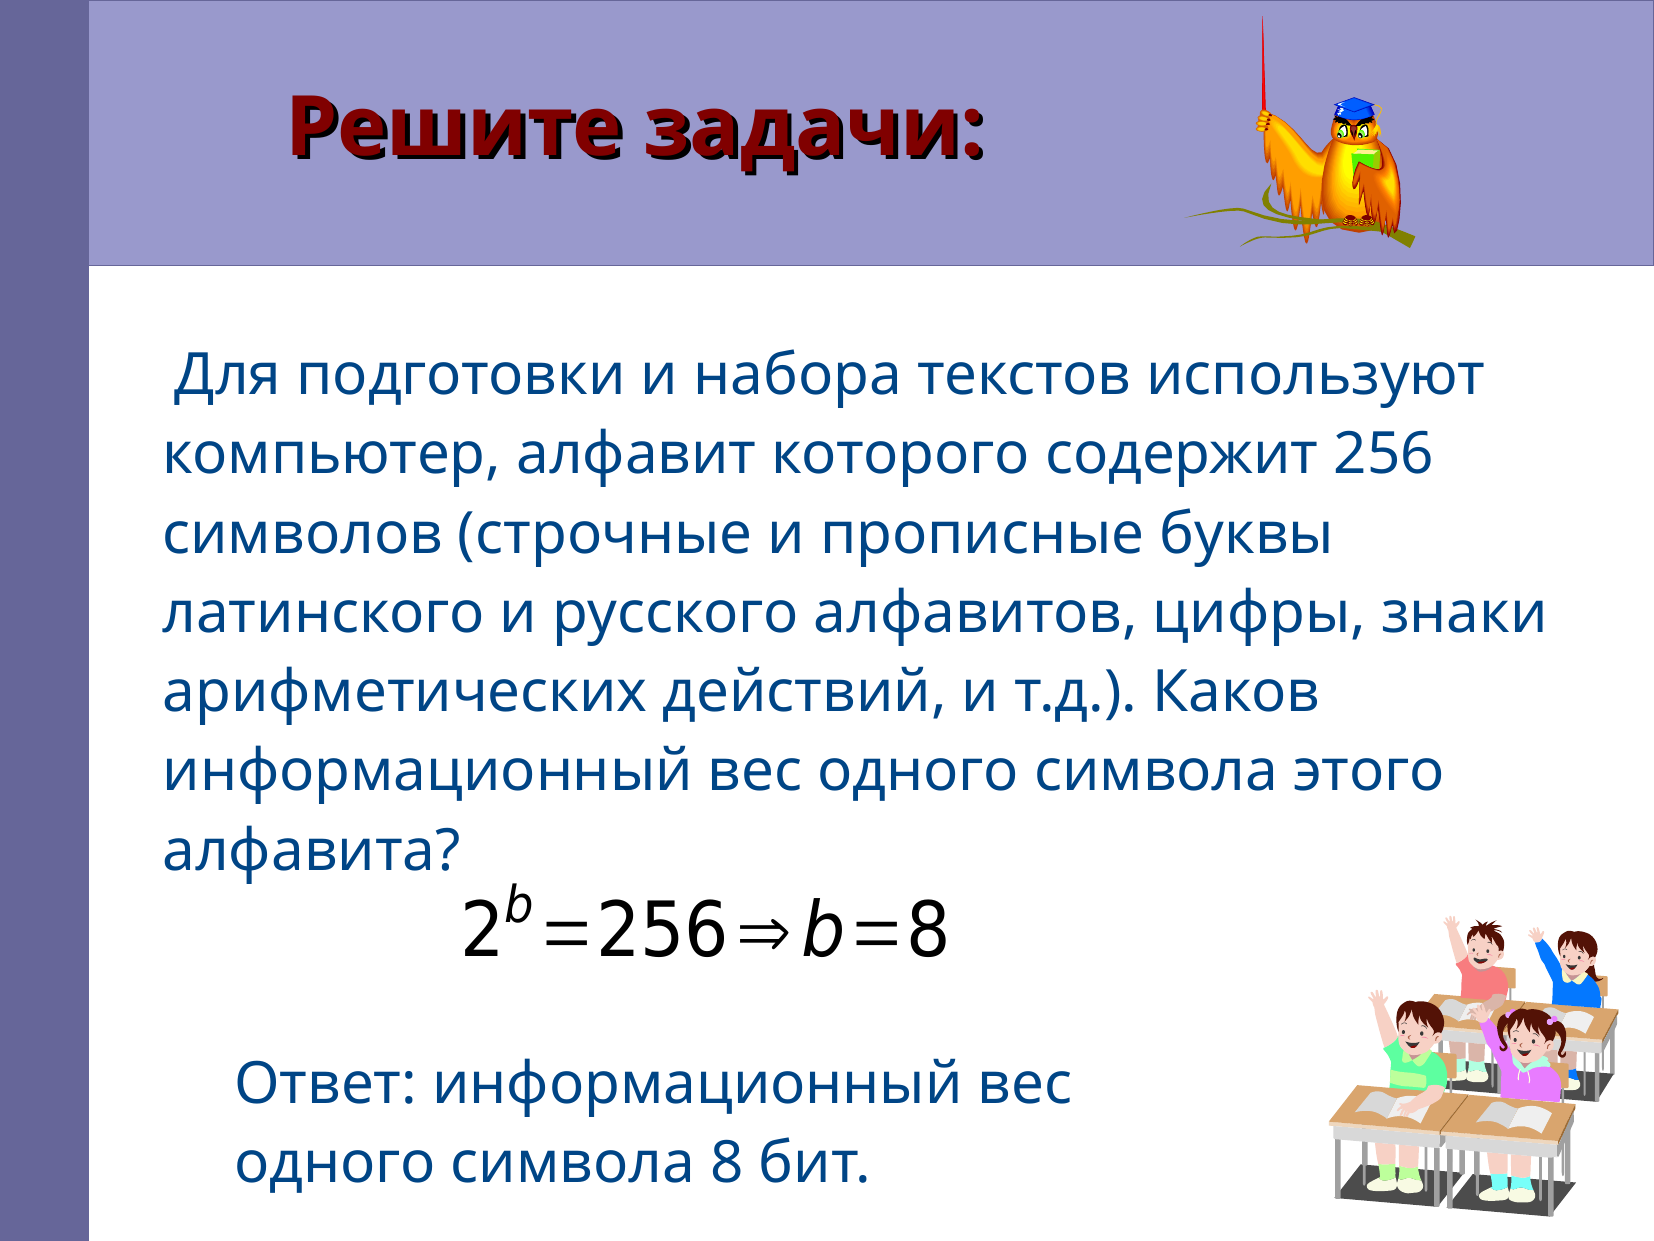

Решите задачи:
 Для подготовки и набора текстов используют компьютер, алфавит которого содержит 256 символов (строчные и прописные буквы латинского и русского алфавитов, цифры, знаки арифметических действий, и т.д.). Каков информационный вес одного символа этого алфавита?
Ответ: информационный вес одного символа 8 бит.